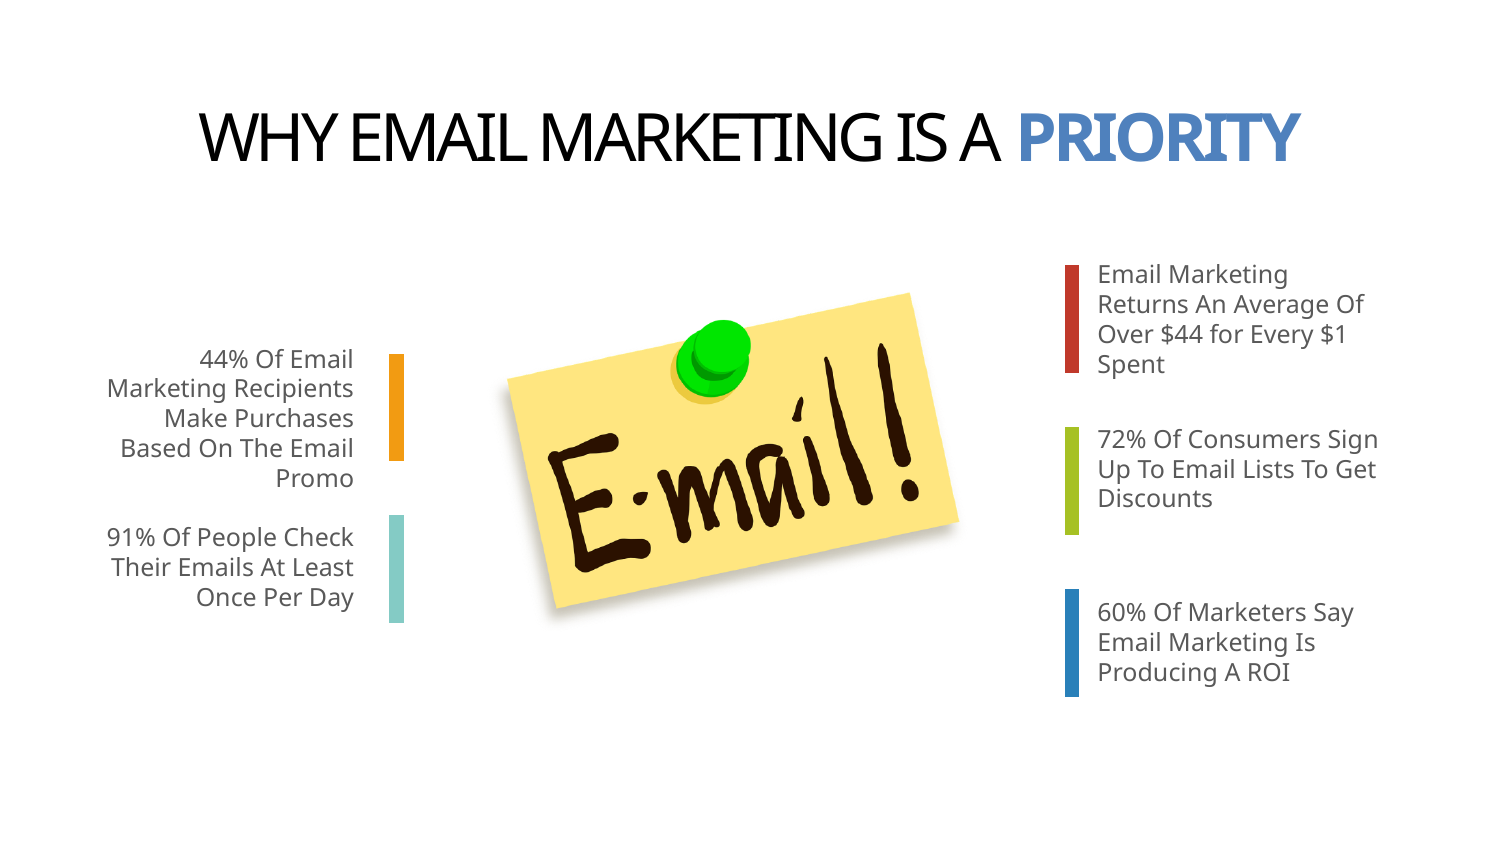

WHY EMAIL MARKETING IS A PRIORITY
Email Marketing Returns An Average Of Over $44 for Every $1 Spent
44% Of Email Marketing Recipients Make Purchases Based On The Email Promo
72% Of Consumers Sign Up To Email Lists To Get Discounts
91% Of People Check Their Emails At Least Once Per Day
60% Of Marketers Say Email Marketing Is Producing A ROI